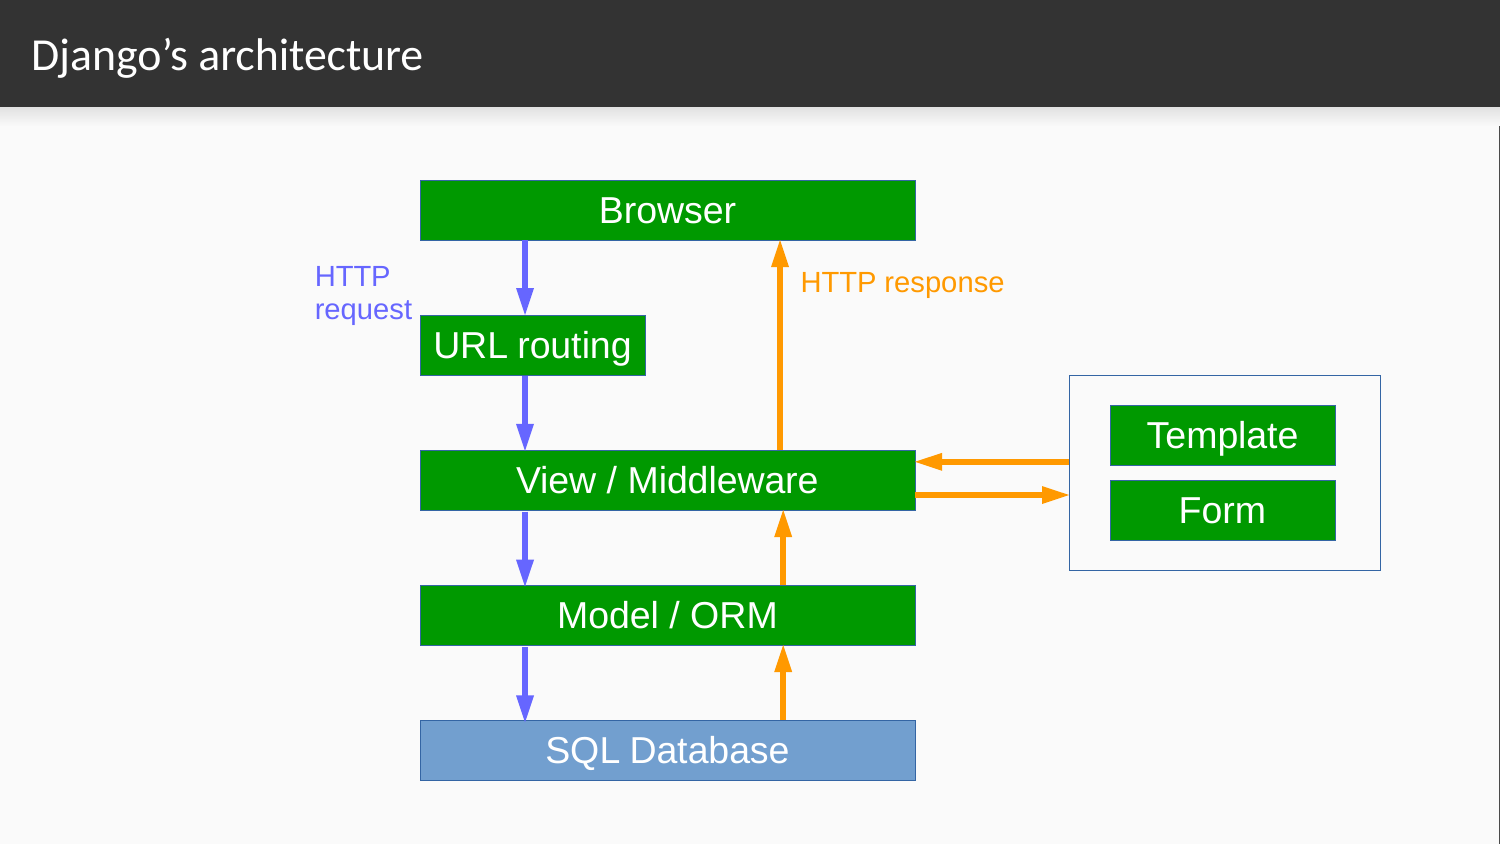

# Django’s architecture
Browser
HTTP request
HTTP response
URL routing
Template
View / Middleware
Form
Model / ORM
SQL Database